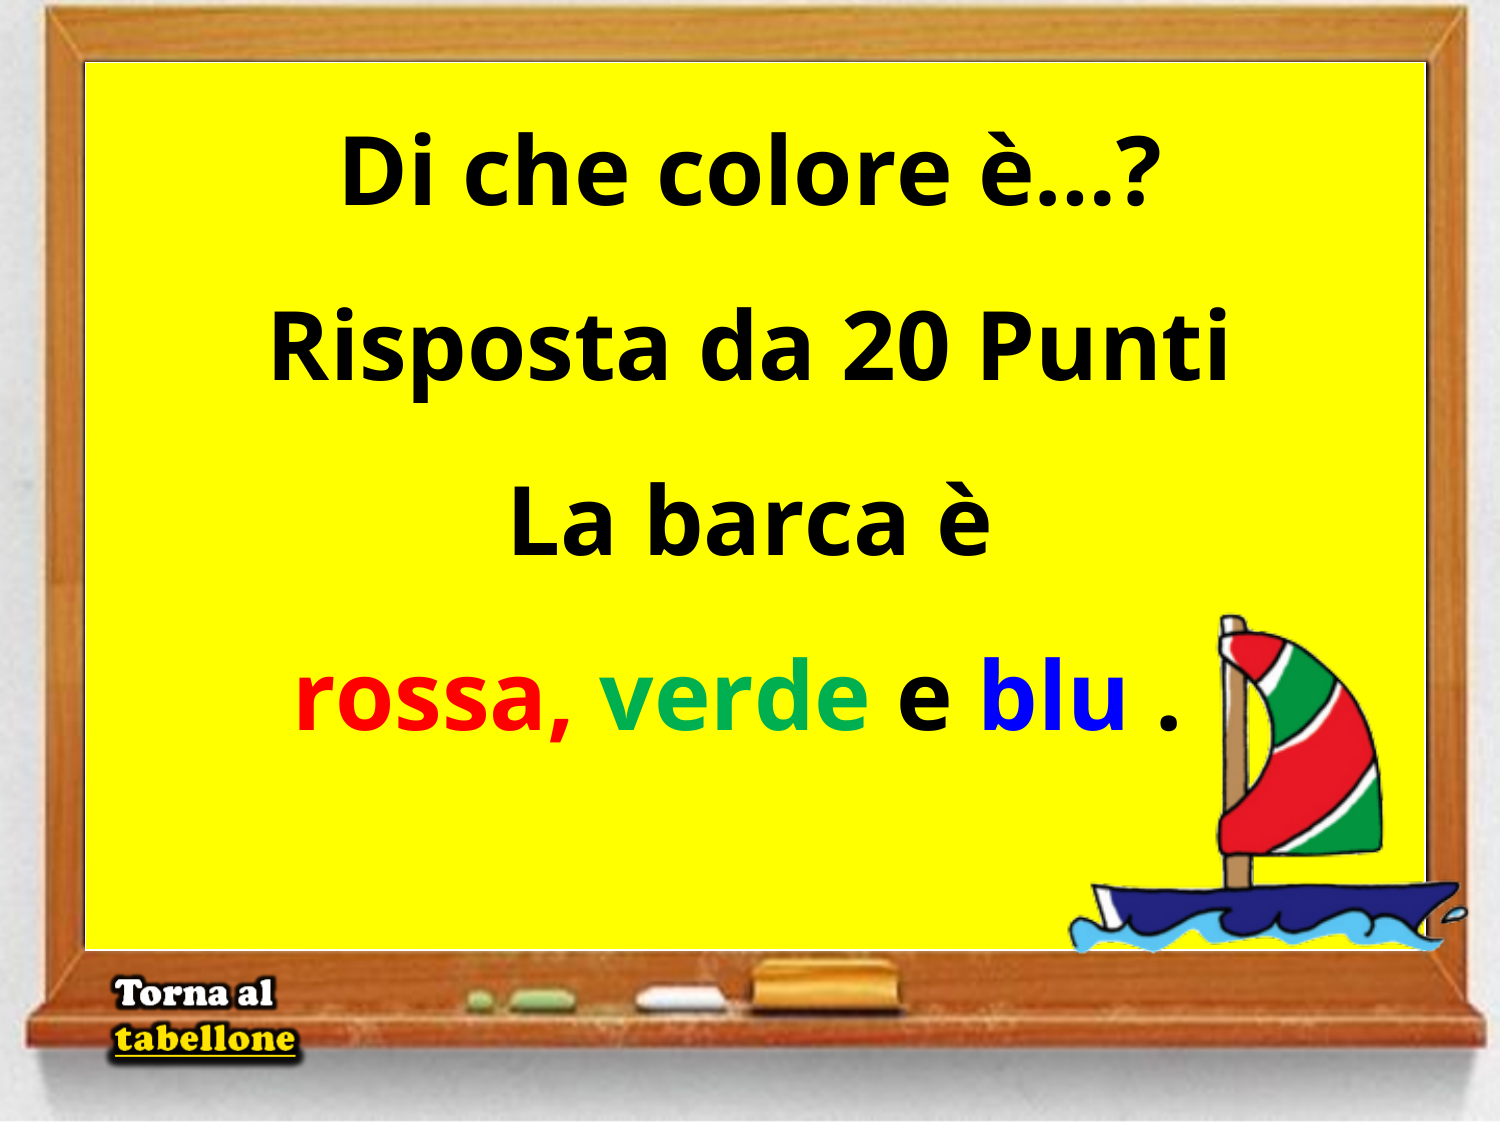

Di che colore è…?
Risposta da 20 Punti
La barca è
rossa, verde e blu .